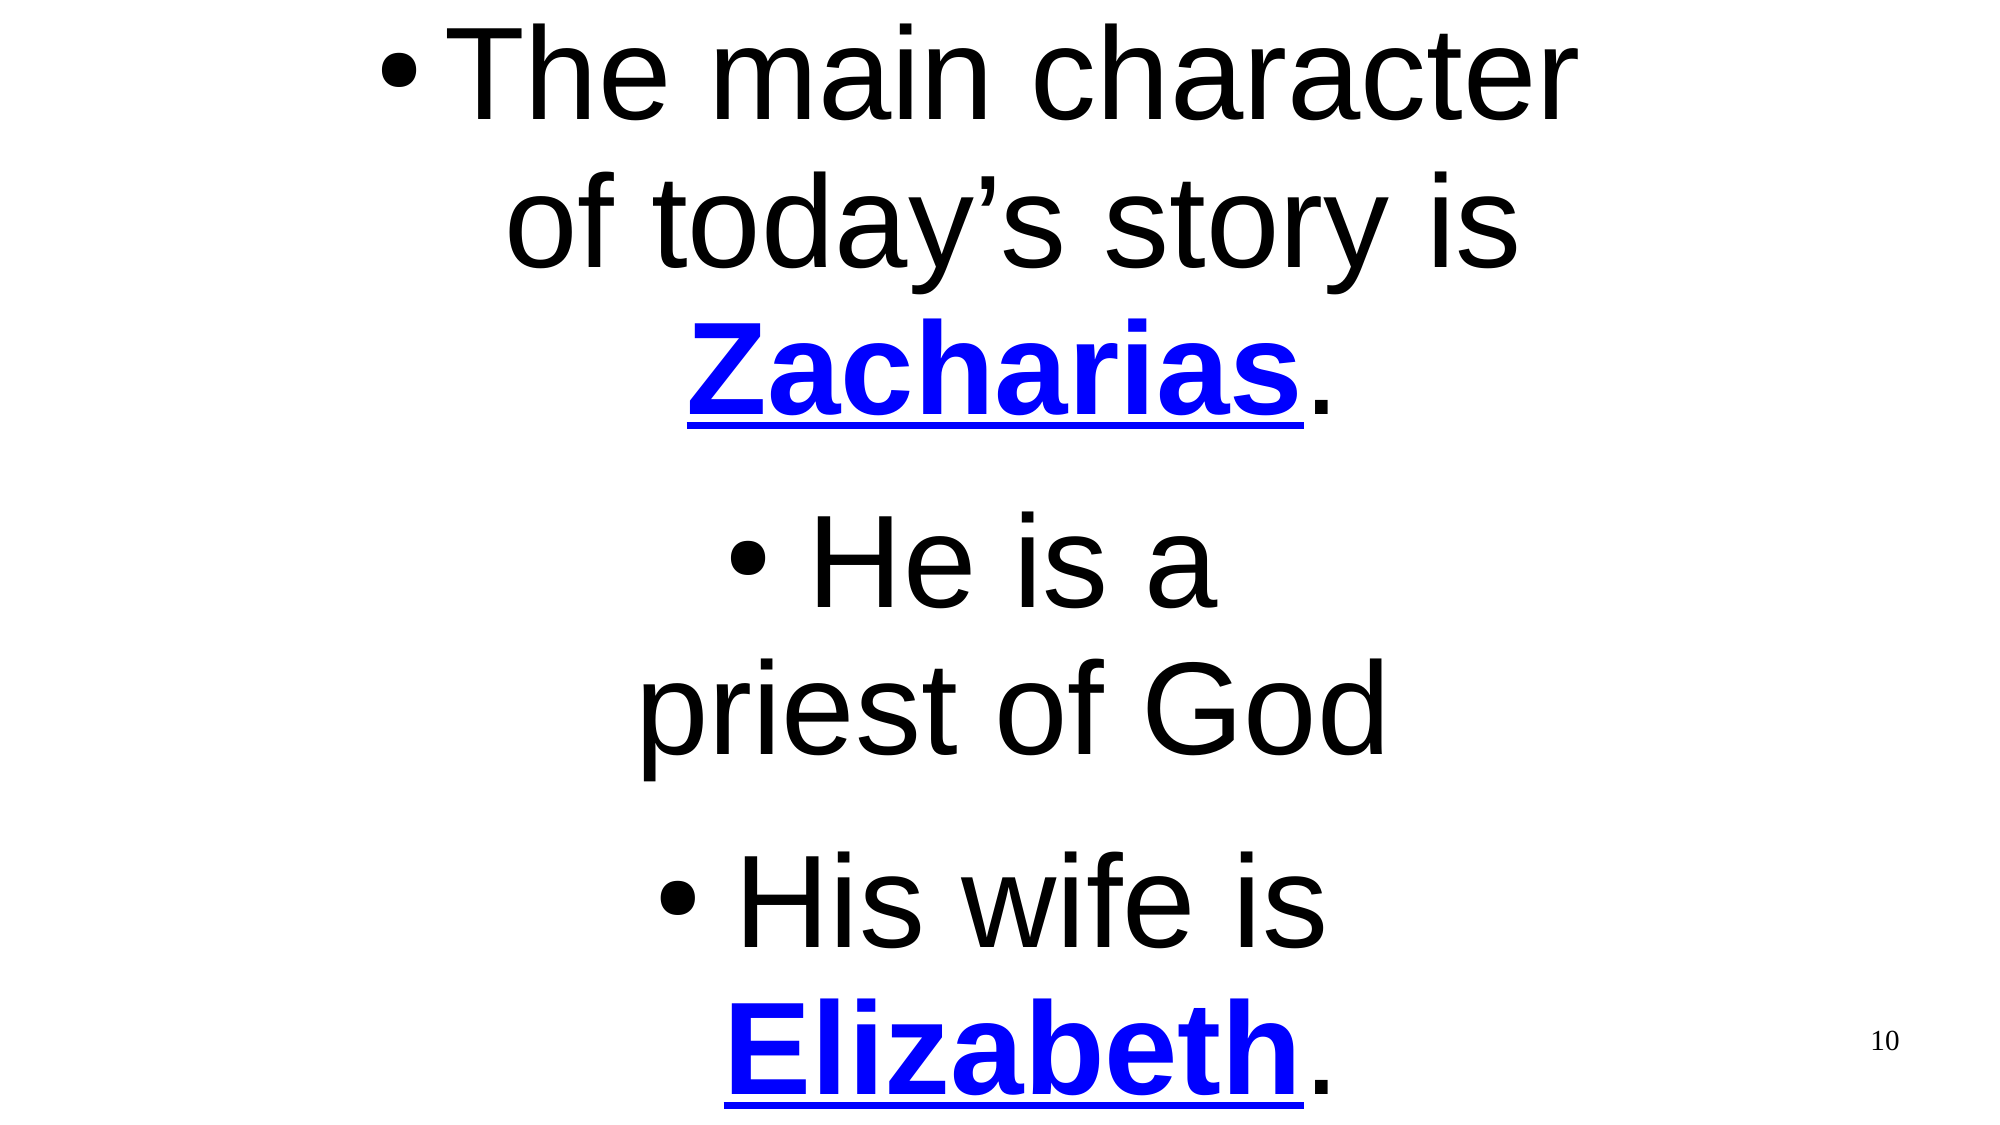

# The main character of today’s story is Zacharias.
He is a
priest of God
His wife is
Elizabeth.
10